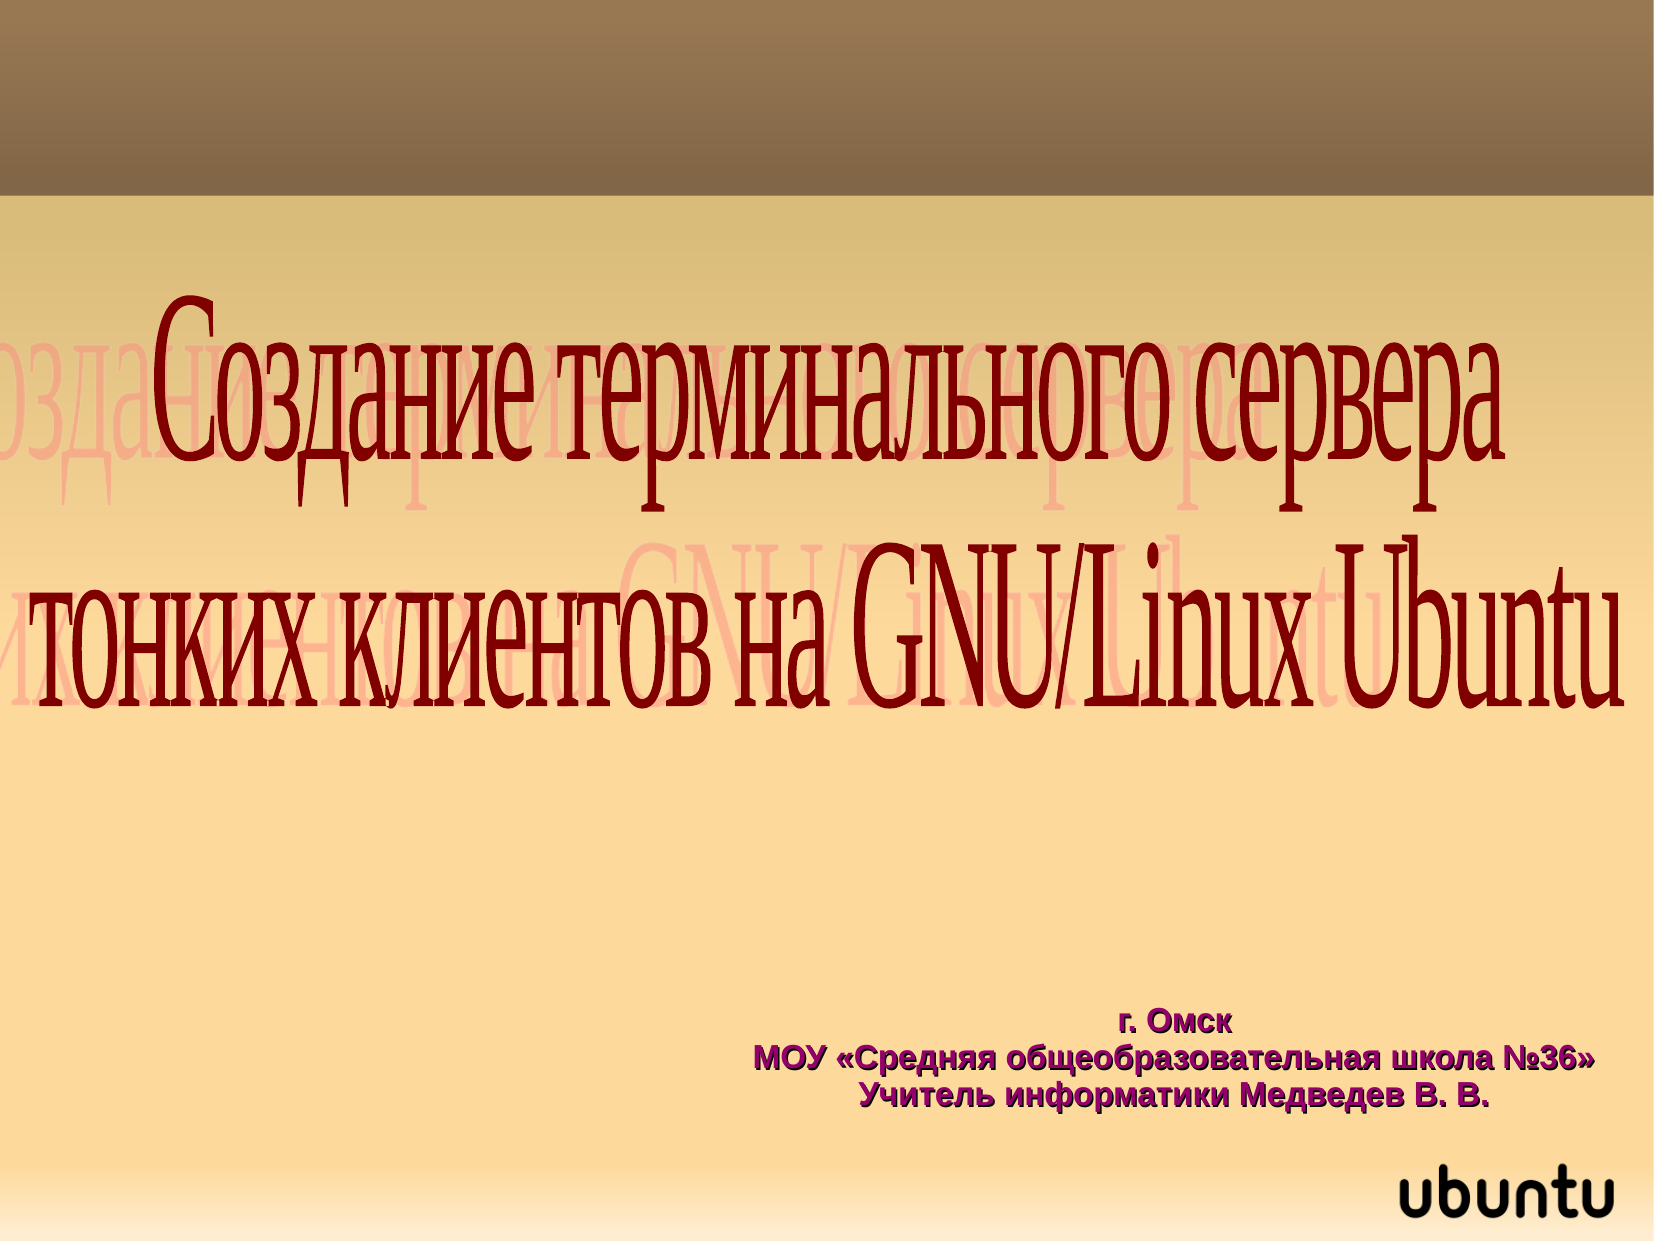

Создание терминального сервера
тонких клиентов на GNU/Linux Ubuntu
г. Омск
МОУ «Средняя общеобразовательная школа №36»
Учитель информатики Медведев В. В.